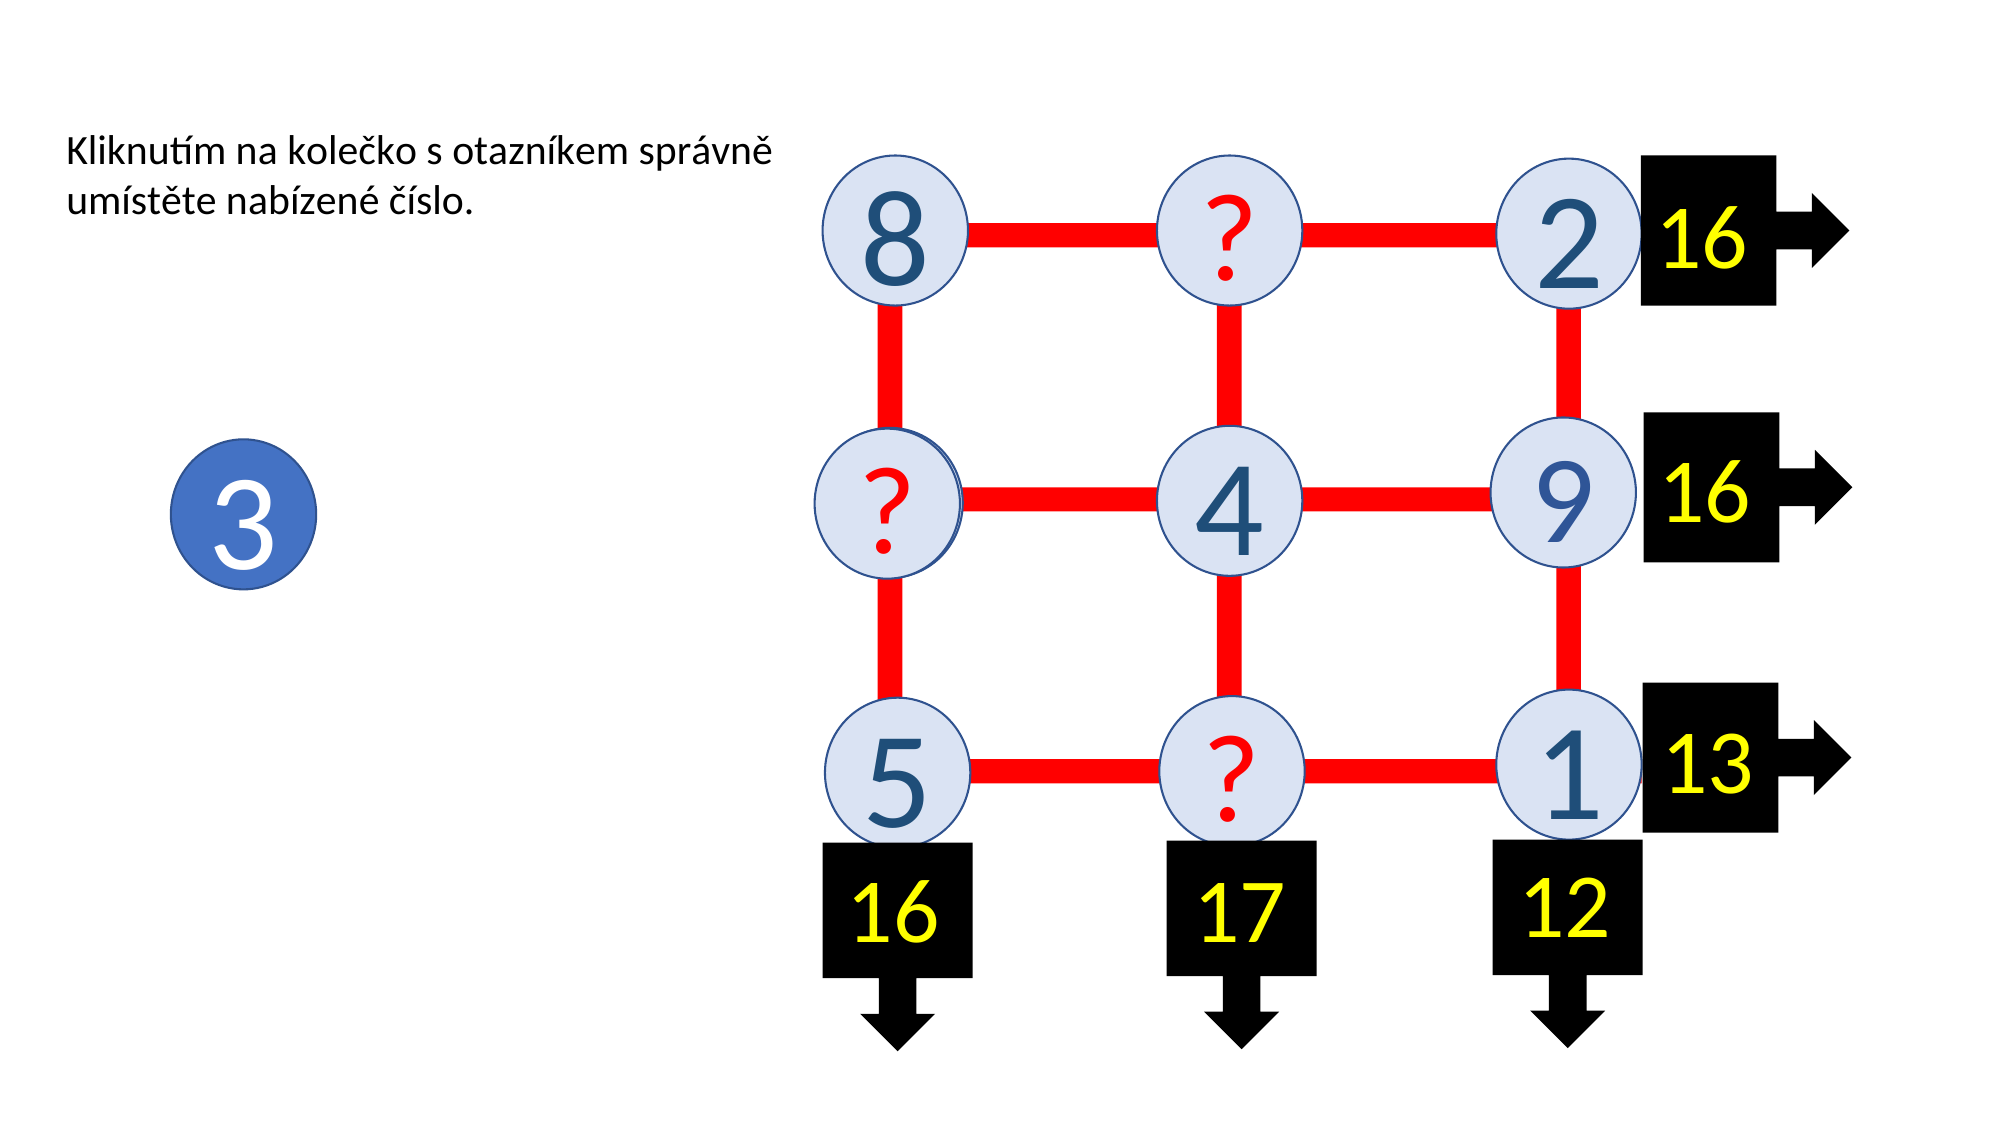

Kliknutím na kolečko s otazníkem správně
umístěte nabízené číslo.
8
?
2
16
9
16
4
3
?
3
1
13
?
5
12
16
17